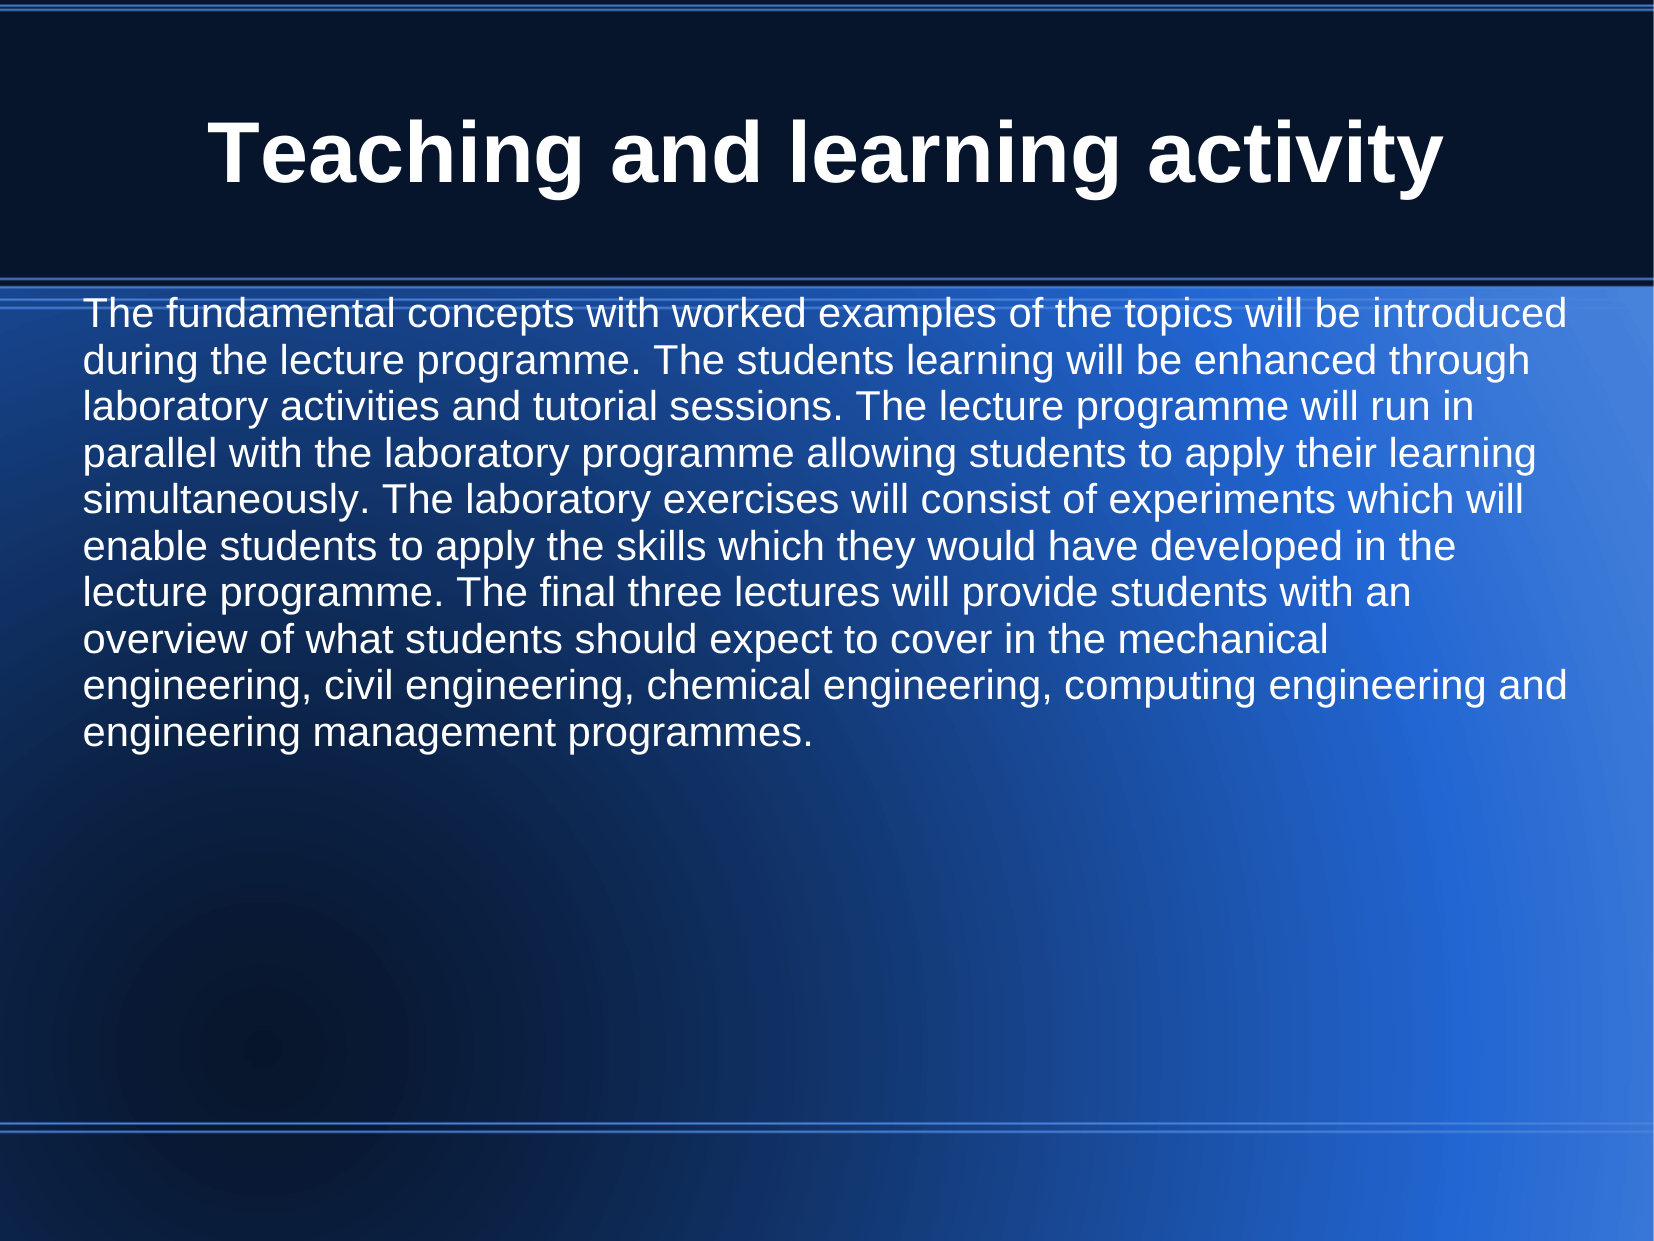

# Teaching and learning activity
The fundamental concepts with worked examples of the topics will be introduced during the lecture programme. The students learning will be enhanced through laboratory activities and tutorial sessions. The lecture programme will run in parallel with the laboratory programme allowing students to apply their learning simultaneously. The laboratory exercises will consist of experiments which will enable students to apply the skills which they would have developed in the lecture programme. The final three lectures will provide students with an overview of what students should expect to cover in the mechanical engineering, civil engineering, chemical engineering, computing engineering and engineering management programmes.